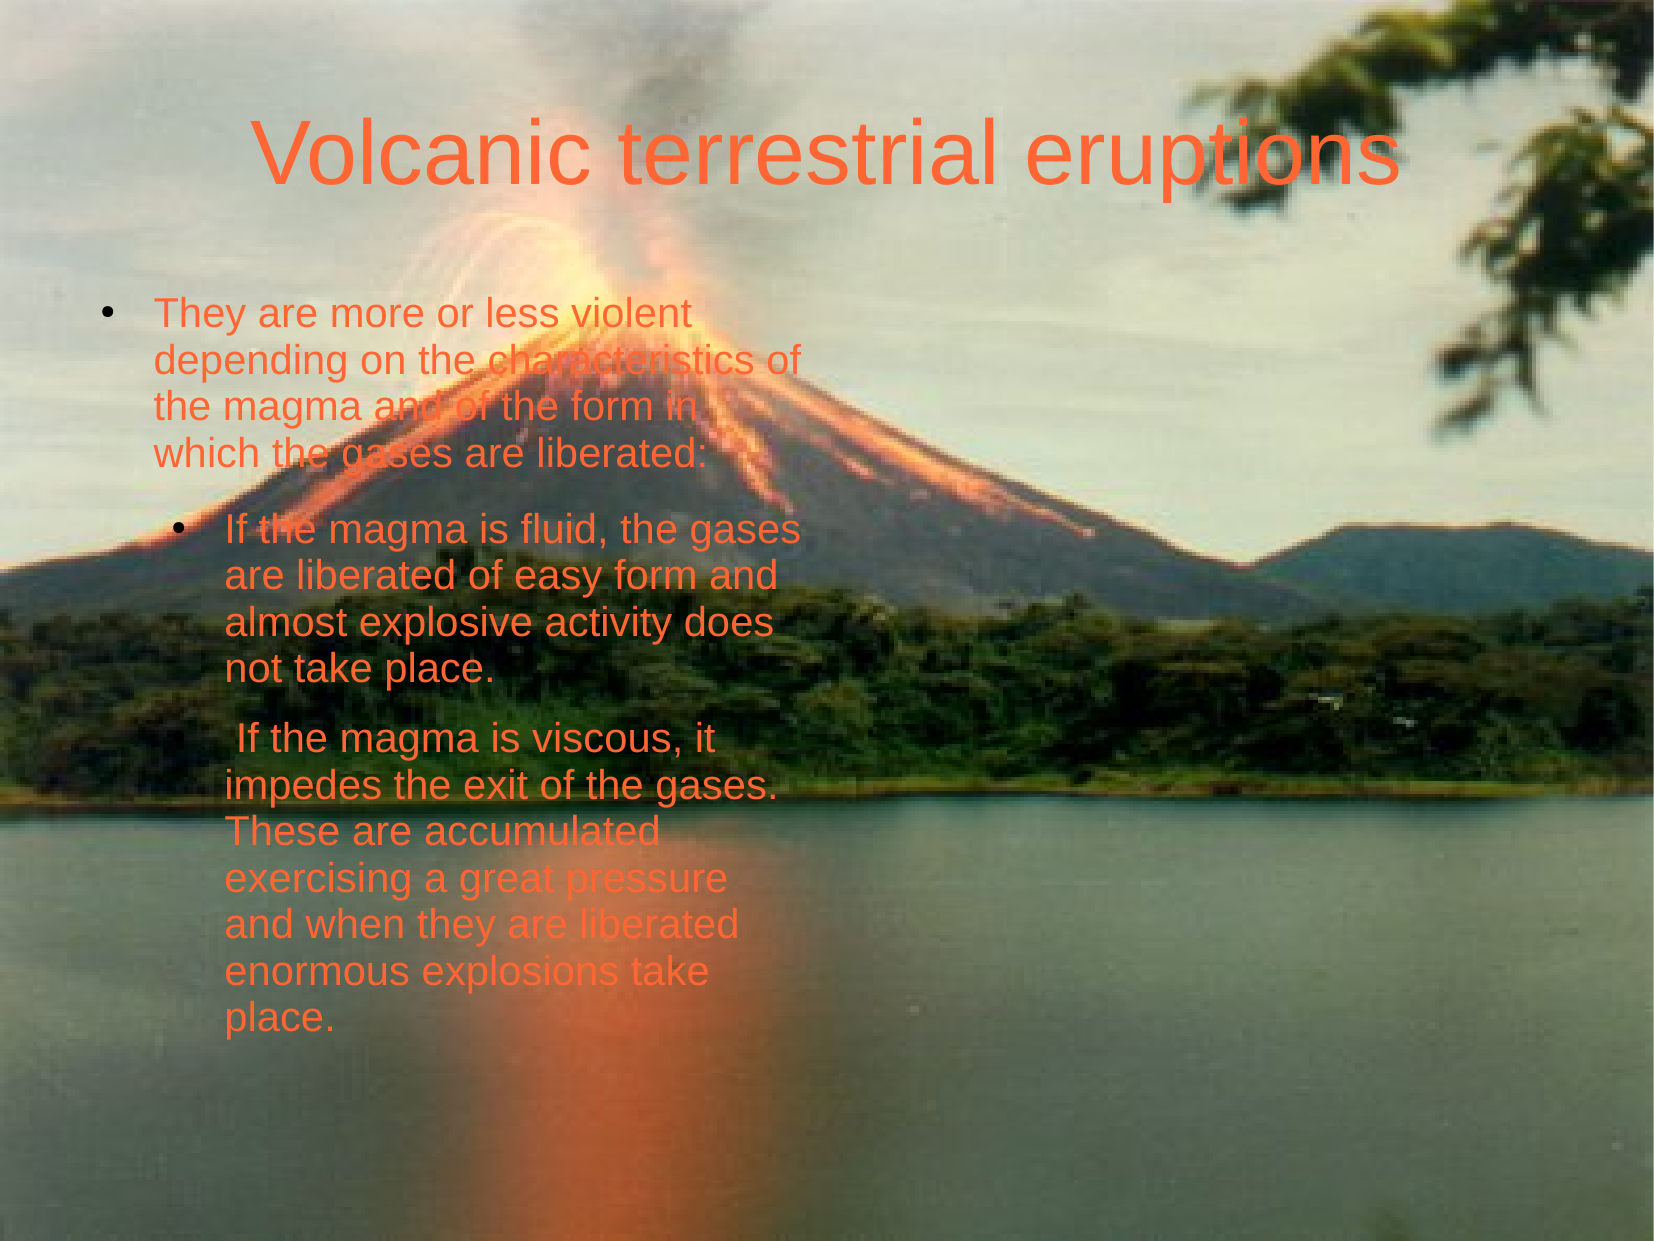

# Volcanic terrestrial eruptions
They are more or less violent depending on the characteristics of the magma and of the form in which the gases are liberated:
If the magma is fluid, the gases are liberated of easy form and almost explosive activity does not take place.
 If the magma is viscous, it impedes the exit of the gases. These are accumulated exercising a great pressure and when they are liberated enormous explosions take place.